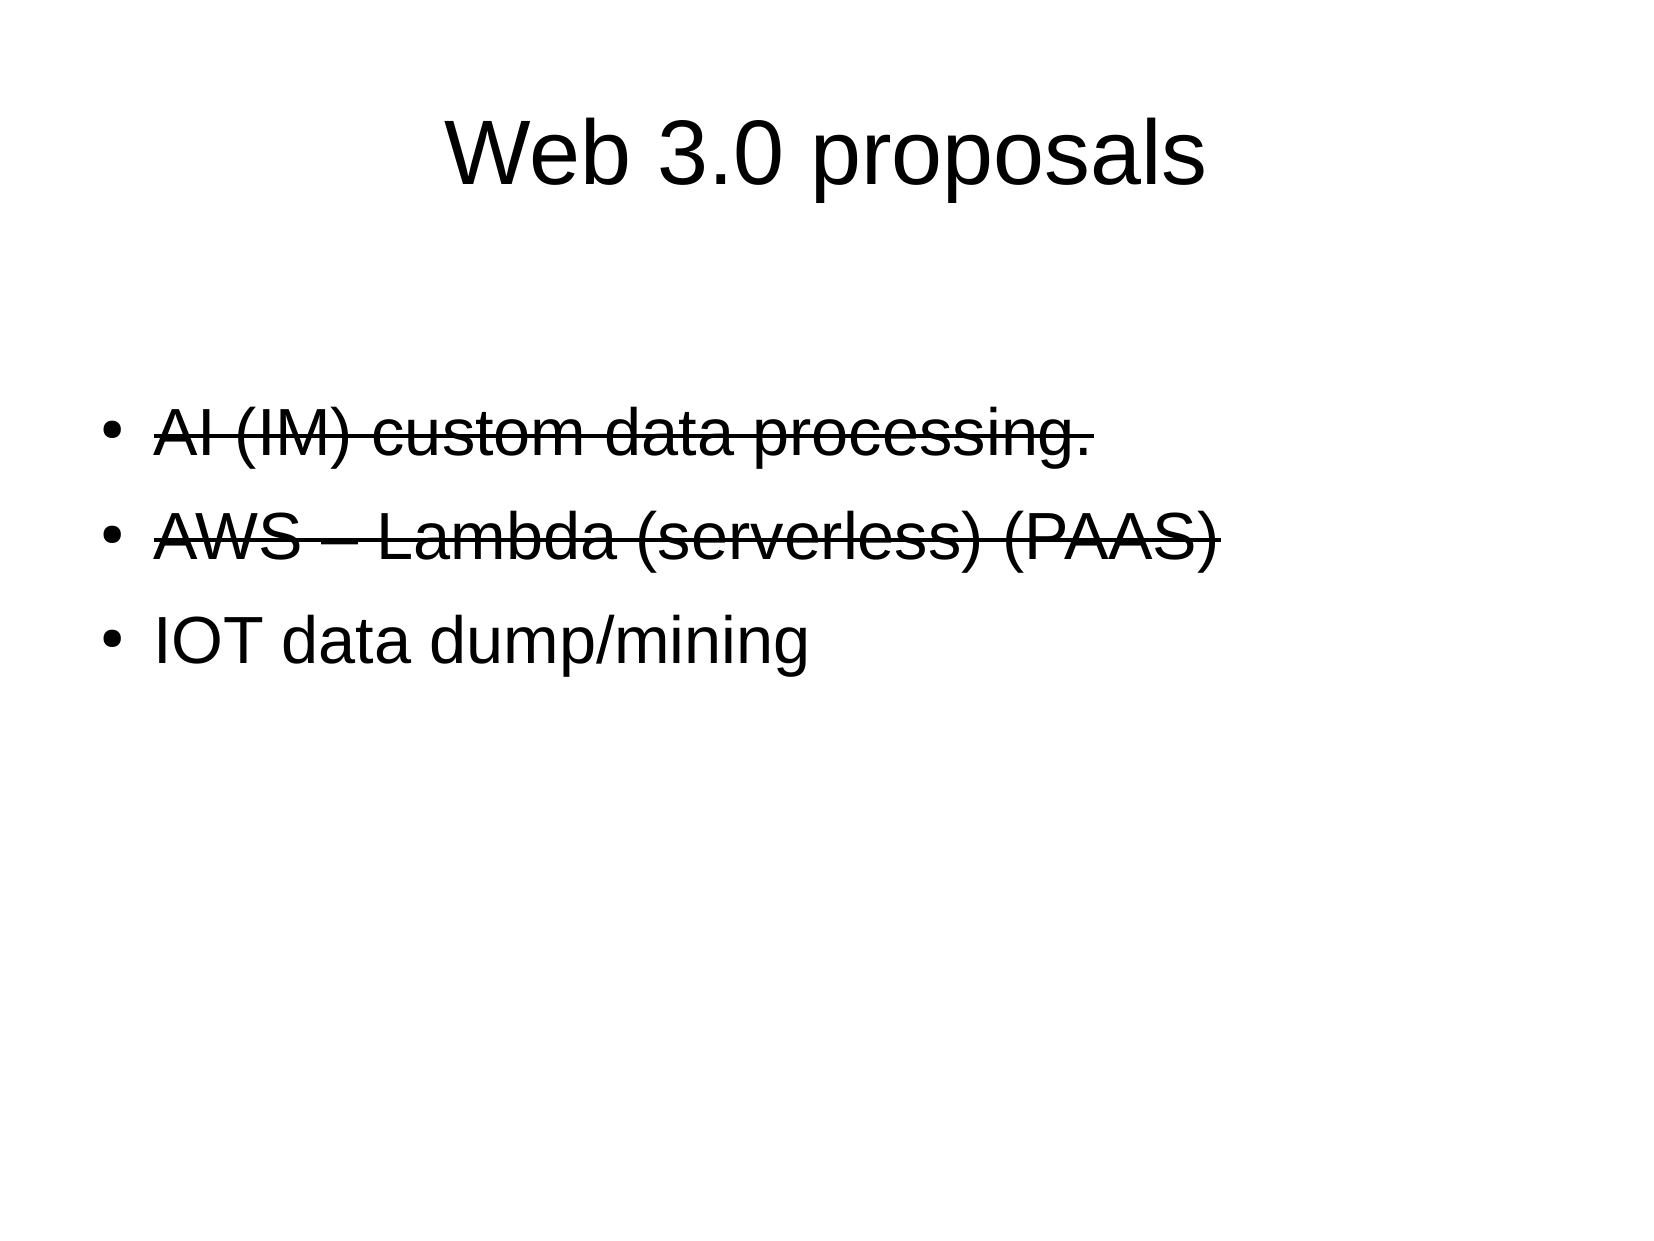

# Web 3.0 proposals
AI (IM) custom data processing.
AWS – Lambda (serverless) (PAAS)
IOT data dump/mining